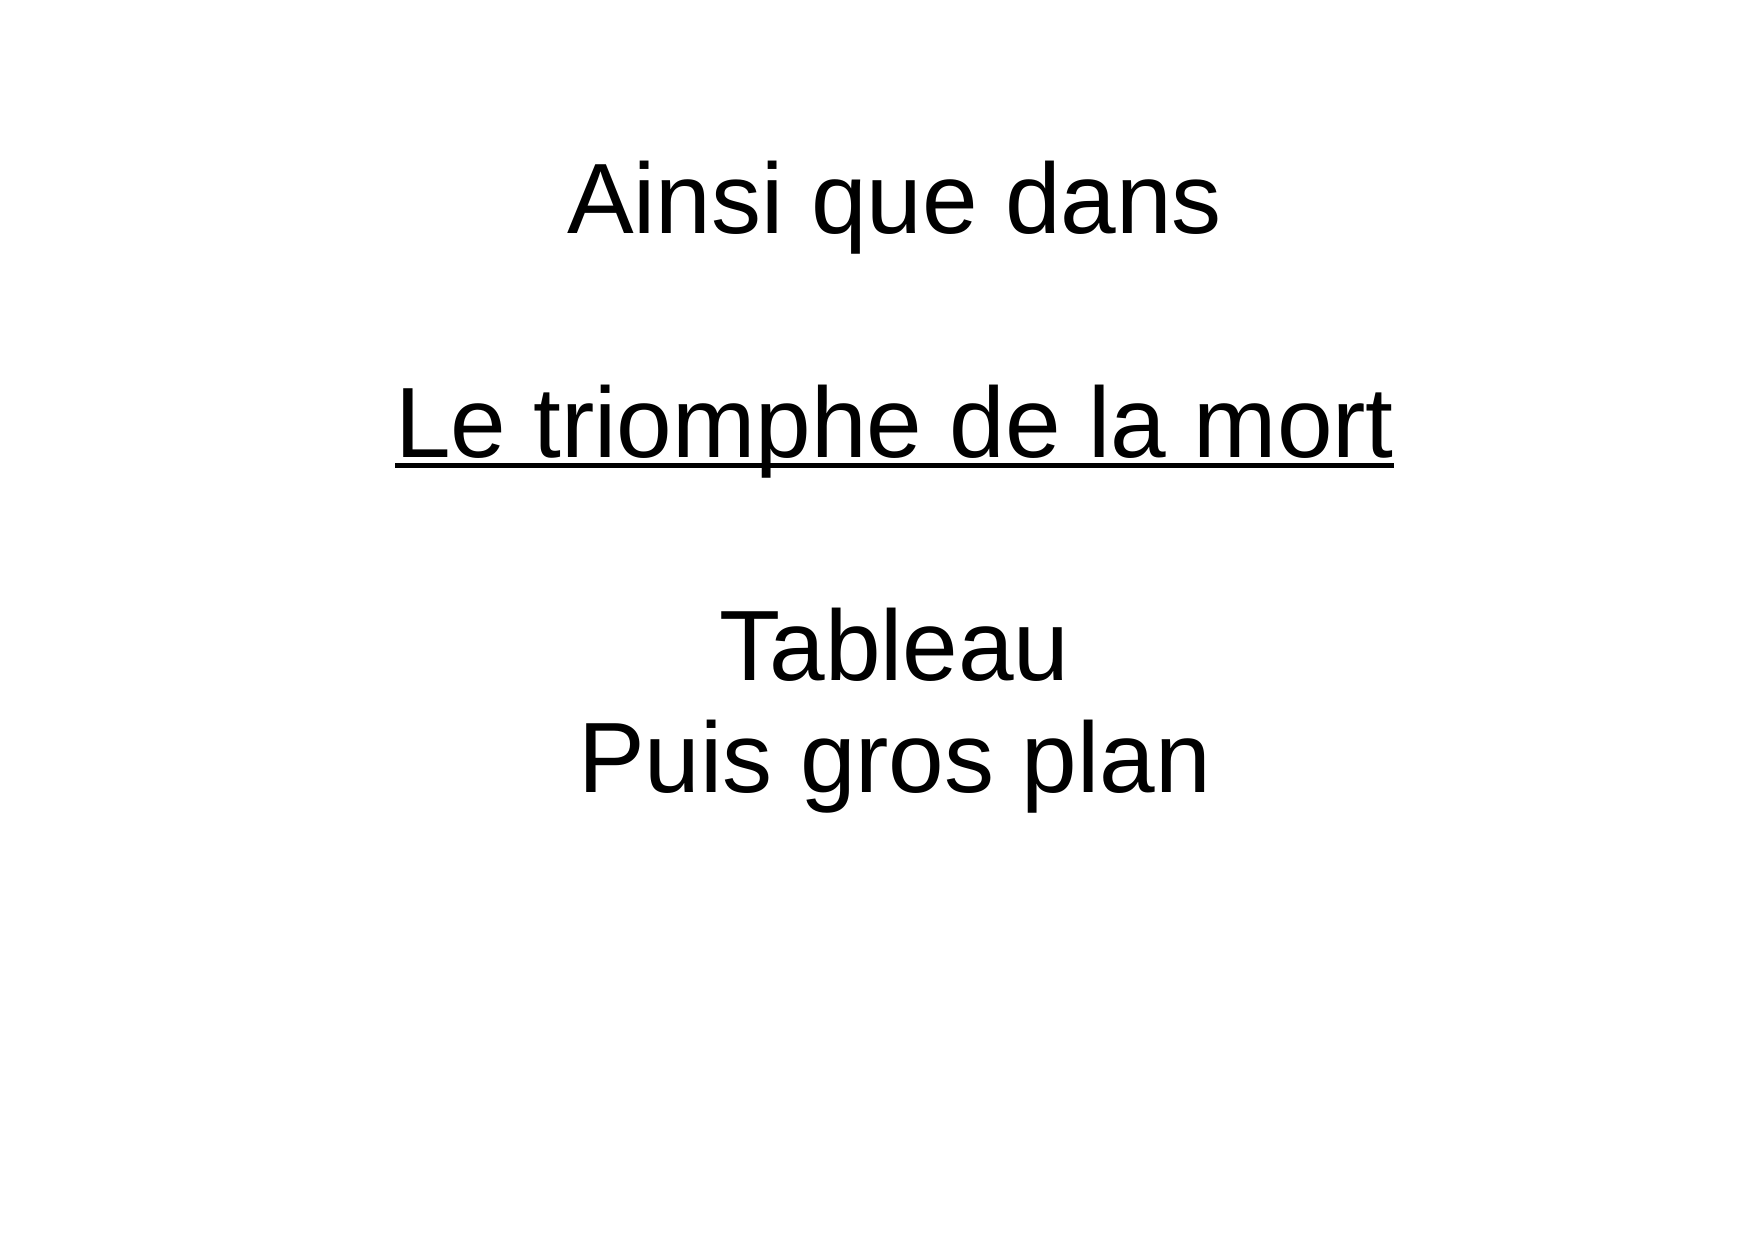

Ainsi que dans
Le triomphe de la mort
Tableau
Puis gros plan